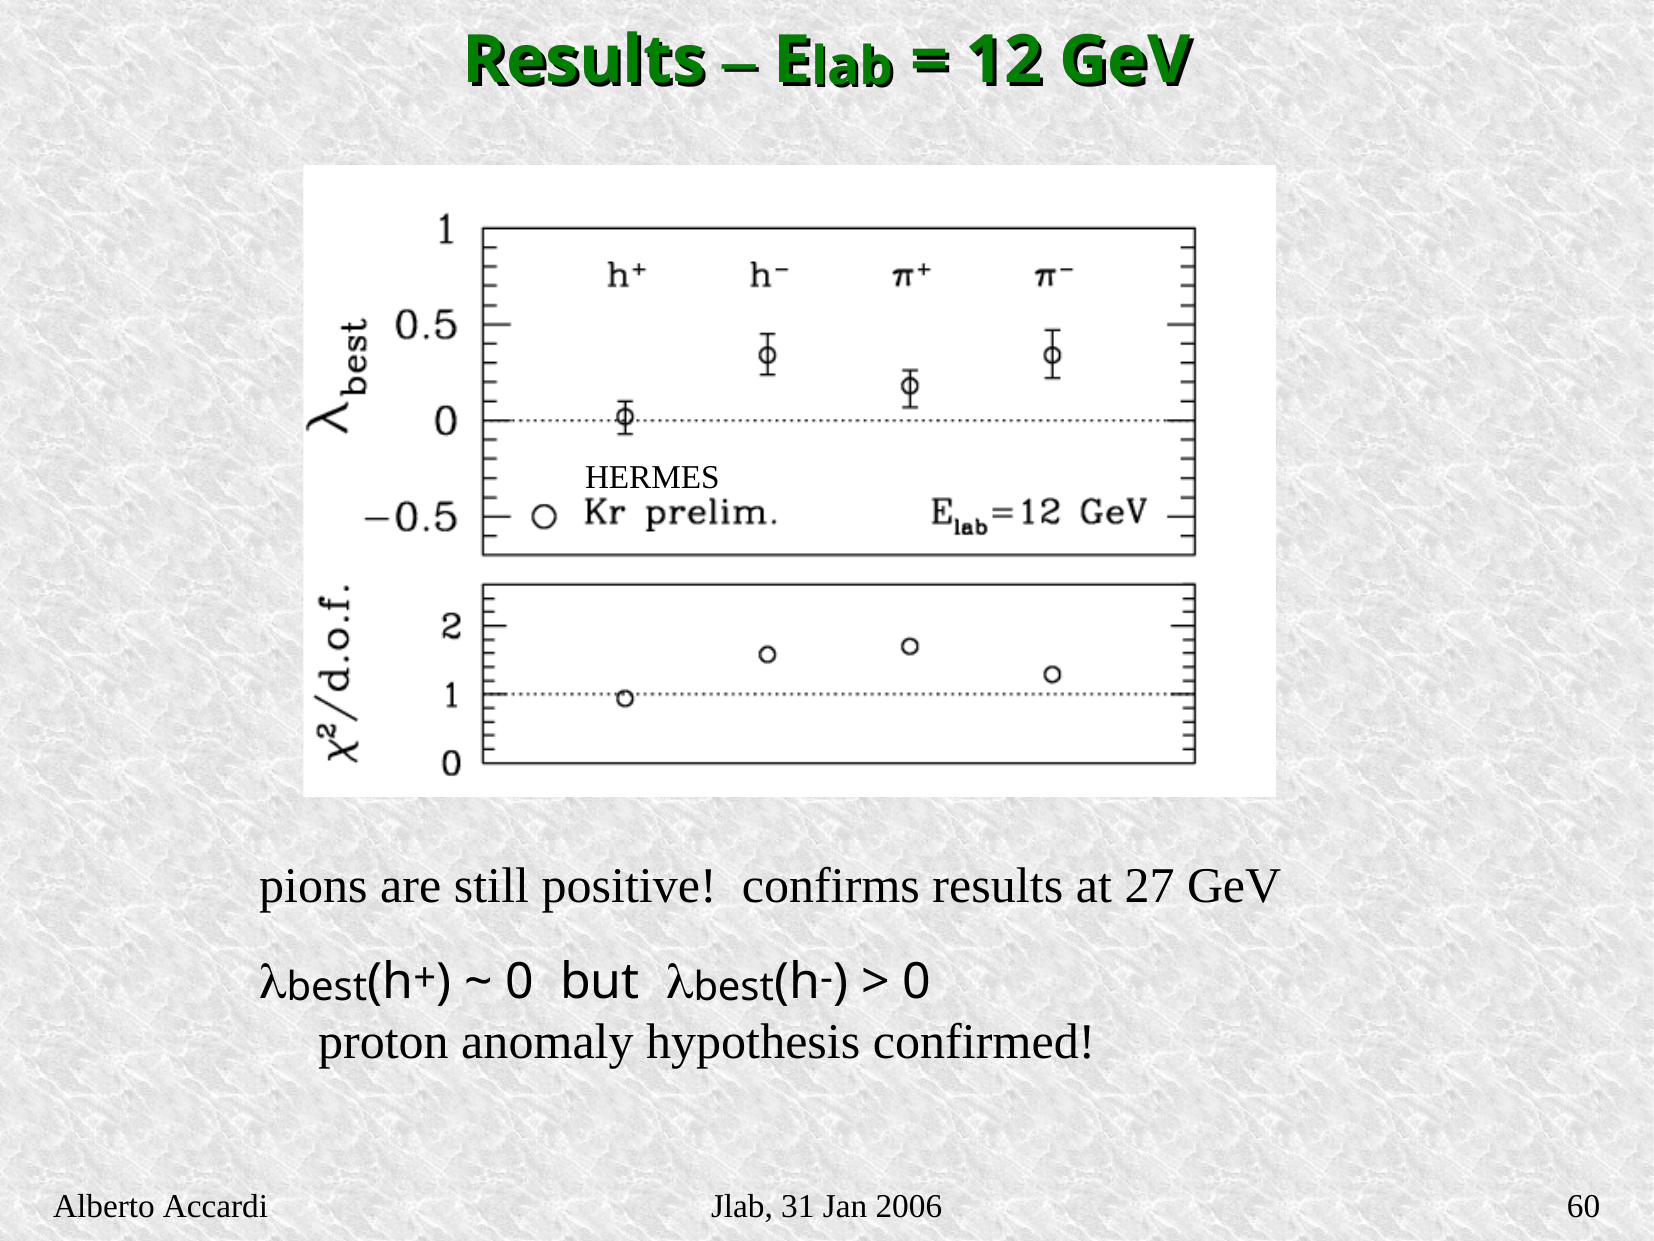

Results – Elab = 12 GeV
HERMES
pions are still positive! confirms results at 27 GeV
lbest(h+) ~ 0 but lbest(h-) > 0
proton anomaly hypothesis confirmed!
Alberto Accardi
Hot Quarks 2006
60